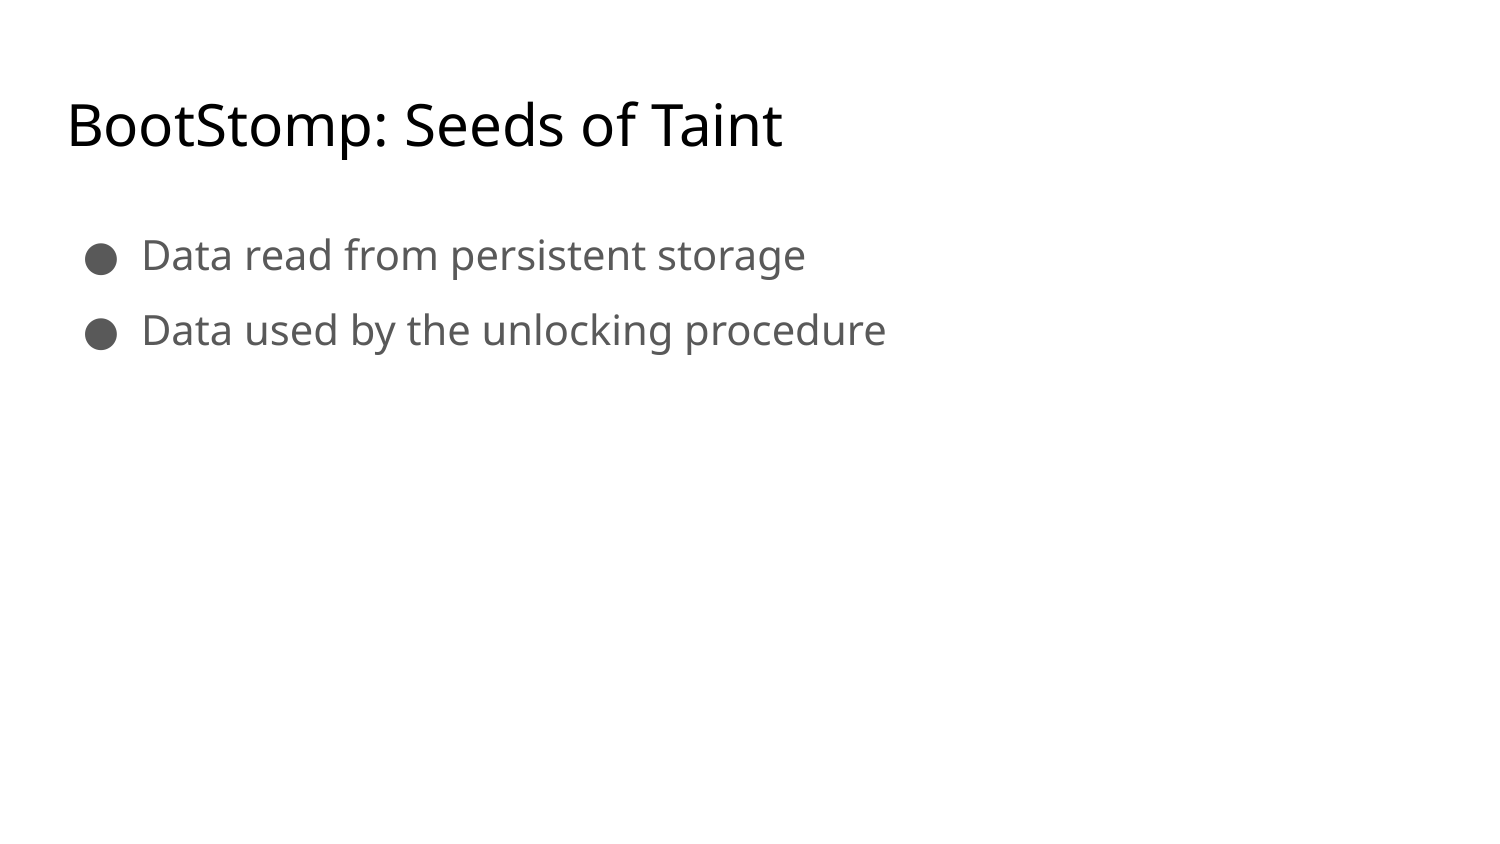

# BootStomp: Seeds of Taint
Data read from persistent storage
Data used by the unlocking procedure